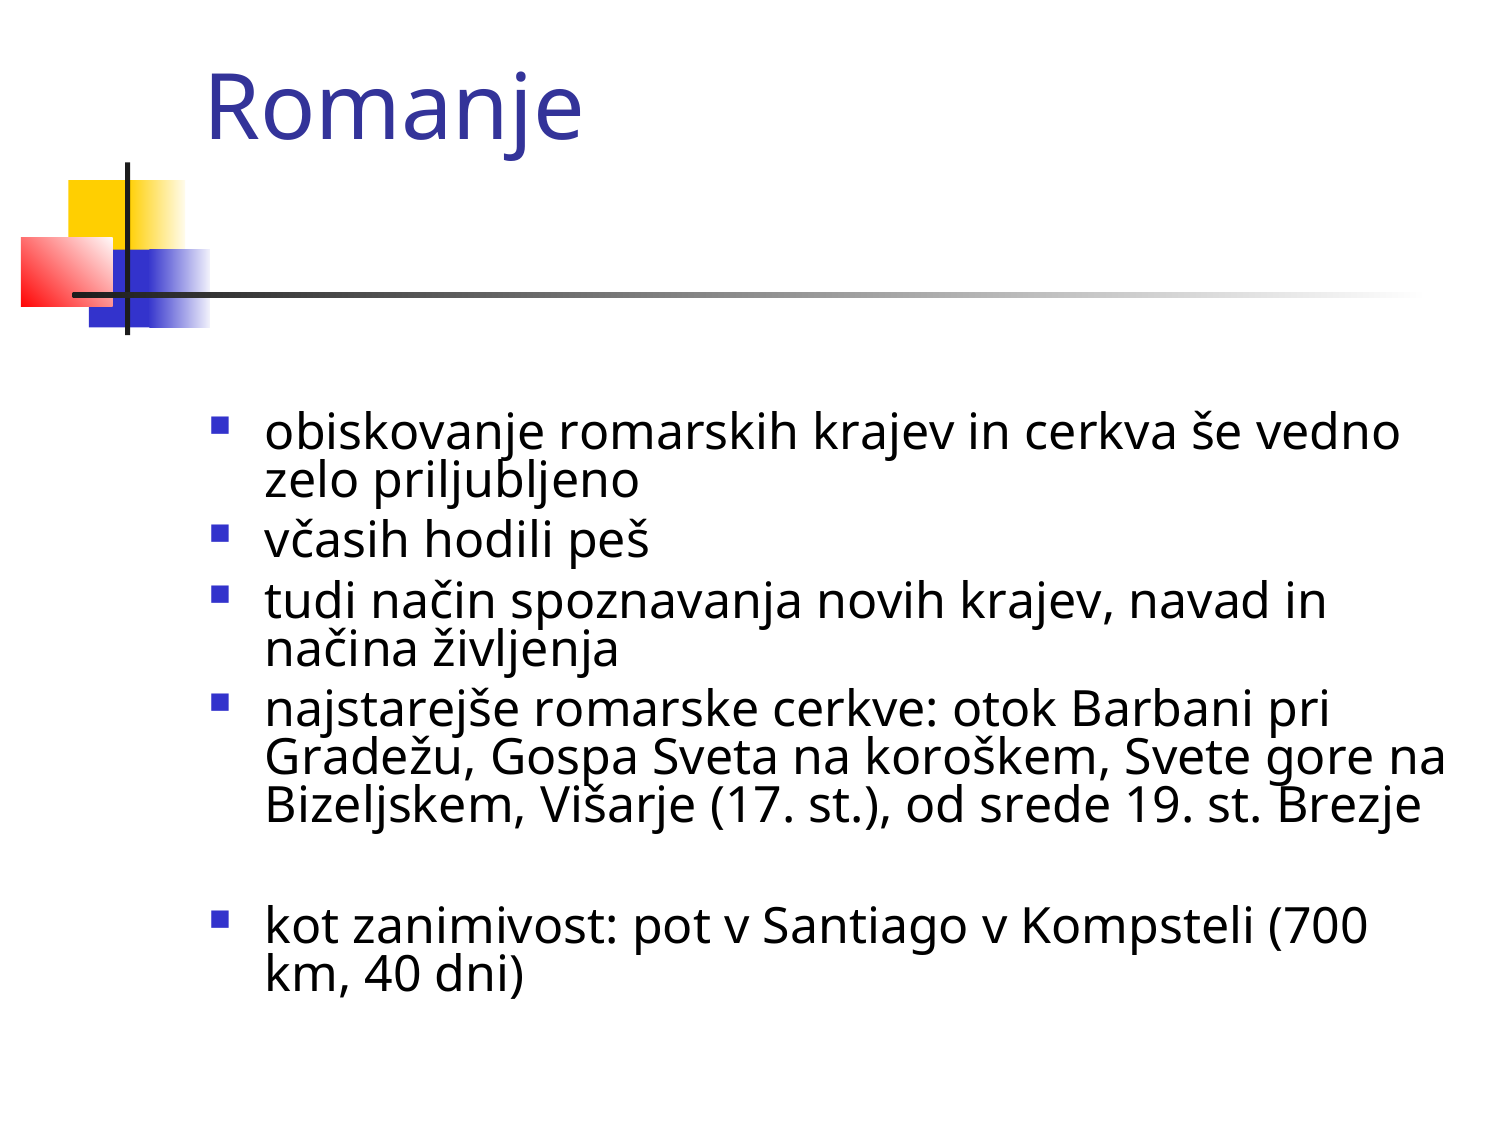

# Romanje
obiskovanje romarskih krajev in cerkva še vedno zelo priljubljeno
včasih hodili peš
tudi način spoznavanja novih krajev, navad in načina življenja
najstarejše romarske cerkve: otok Barbani pri Gradežu, Gospa Sveta na koroškem, Svete gore na Bizeljskem, Višarje (17. st.), od srede 19. st. Brezje
kot zanimivost: pot v Santiago v Kompsteli (700 km, 40 dni)